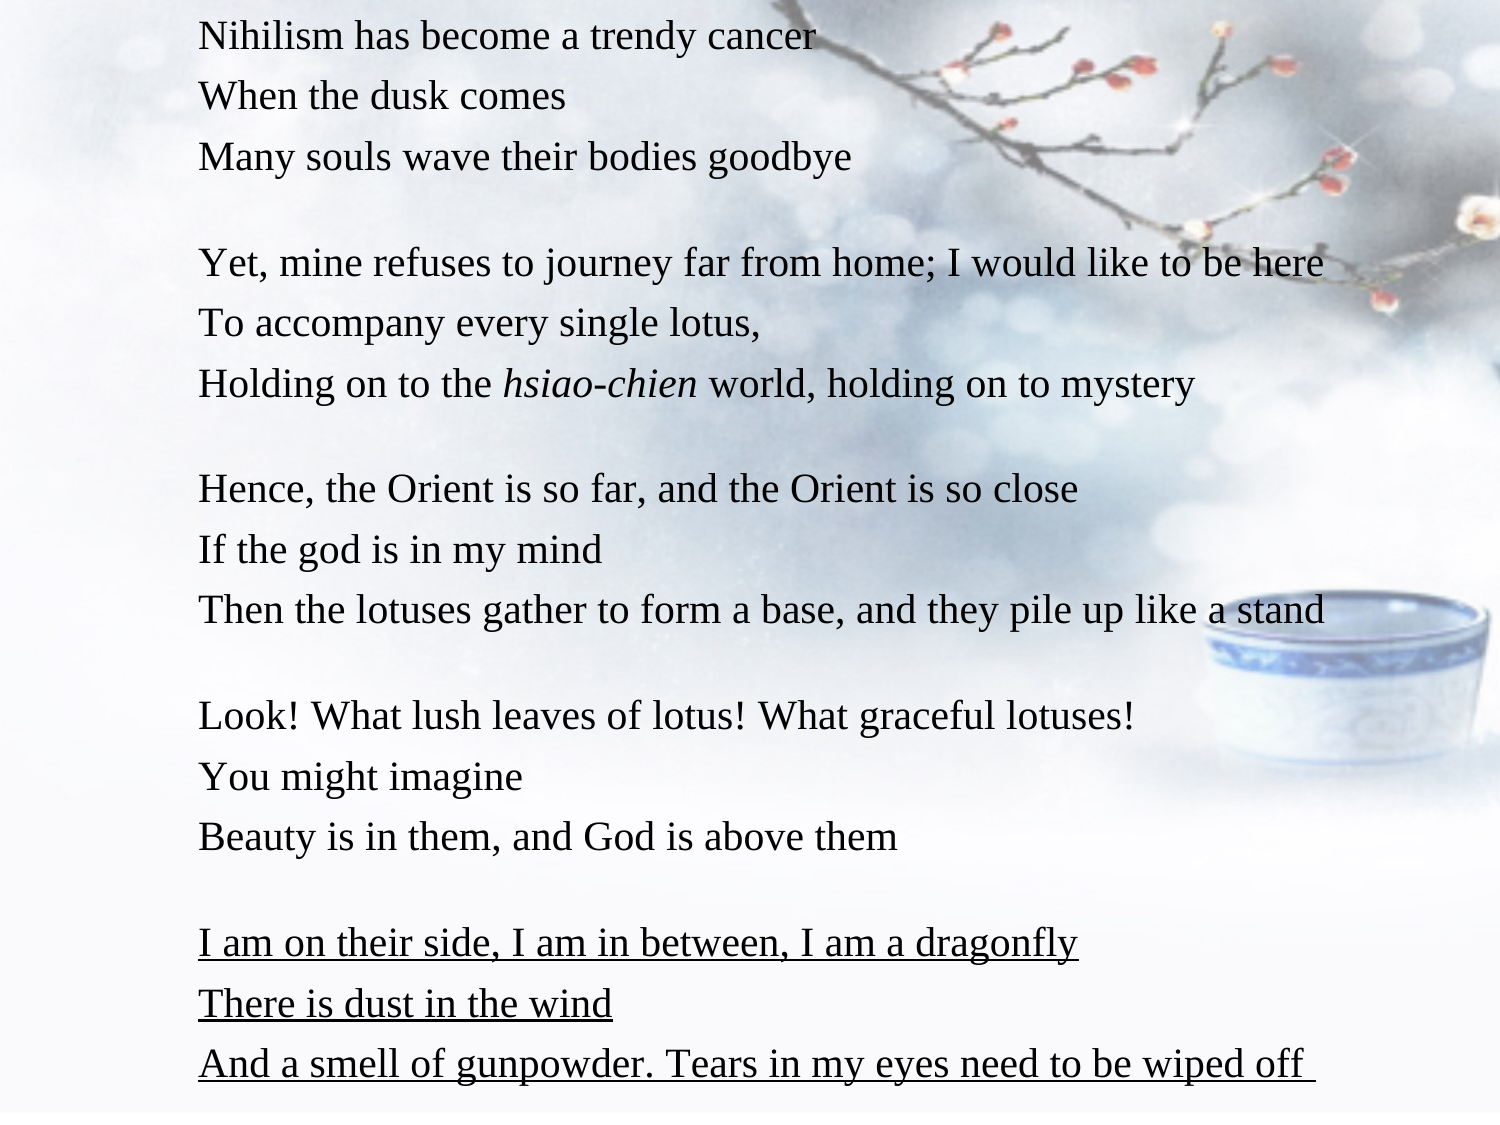

# Nihilism has become a trendy cancer
When the dusk comes
Many souls wave their bodies goodbye
Yet, mine refuses to journey far from home; I would like to be here
To accompany every single lotus,
Holding on to the hsiao-chien world, holding on to mystery
Hence, the Orient is so far, and the Orient is so close
If the god is in my mind
Then the lotuses gather to form a base, and they pile up like a stand
Look! What lush leaves of lotus! What graceful lotuses!
You might imagine
Beauty is in them, and God is above them
I am on their side, I am in between, I am a dragonfly
There is dust in the wind
And a smell of gunpowder. Tears in my eyes need to be wiped off